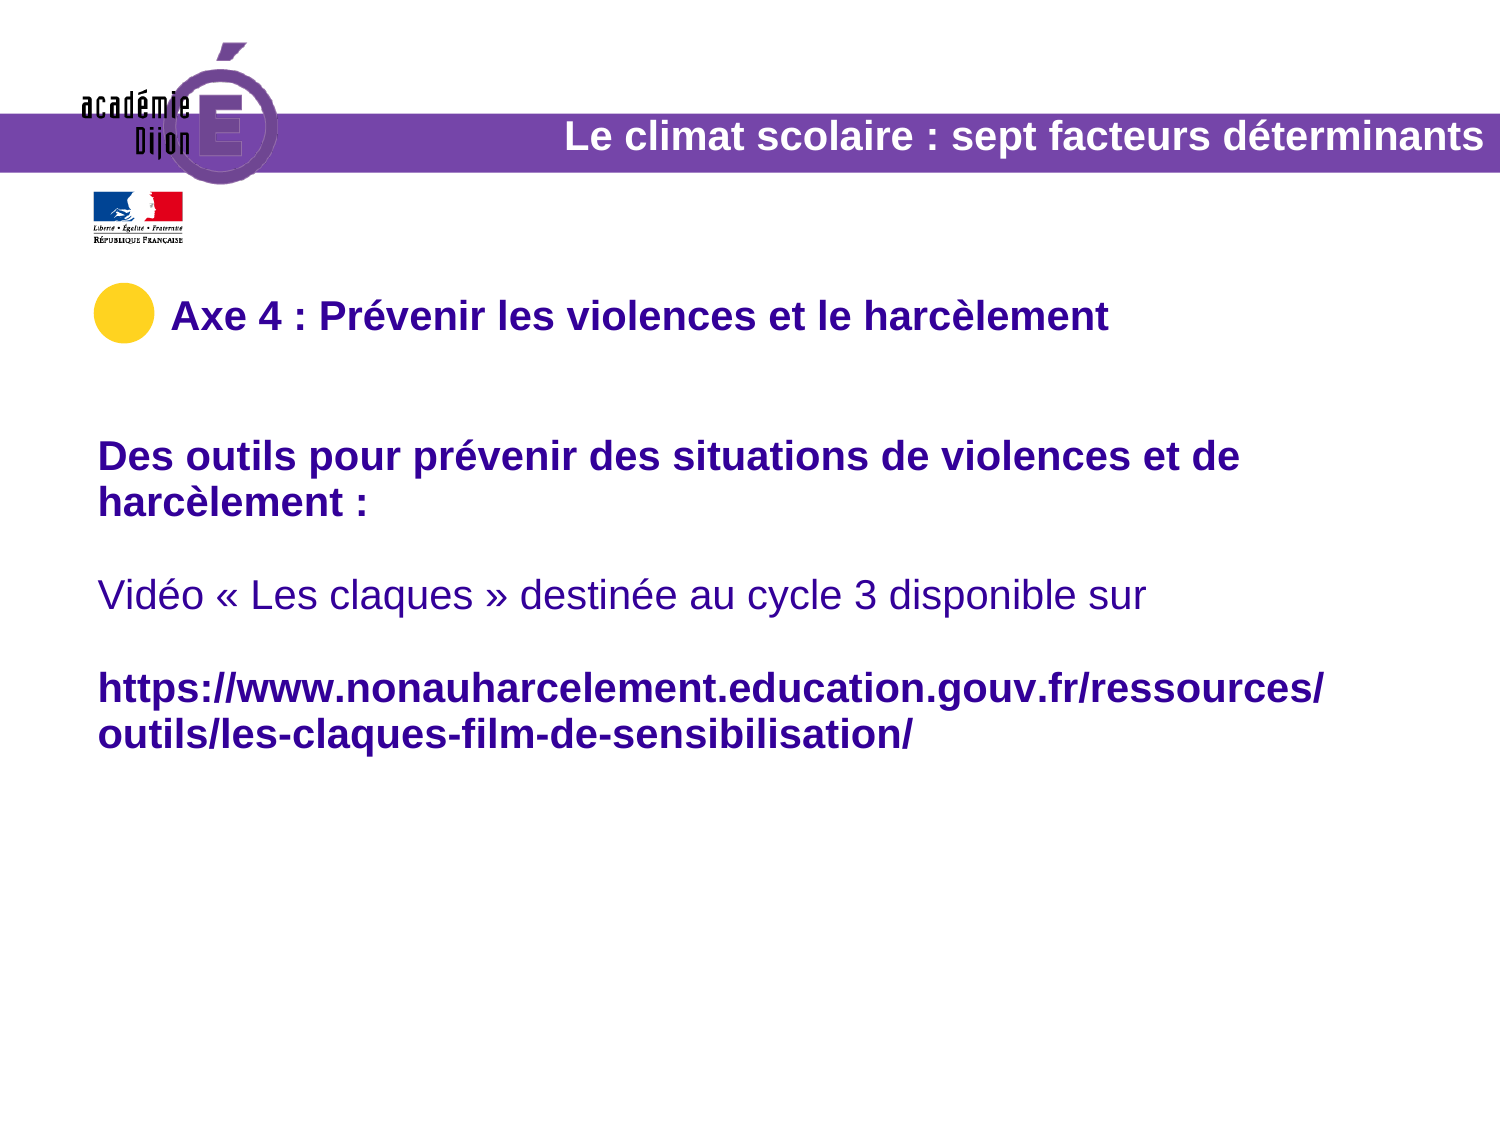

Le climat scolaire : sept facteurs déterminants
	Axe 4 : Prévenir les violences et le harcèlement
Des outils pour prévenir des situations de violences et de harcèlement :
Vidéo « Les claques » destinée au cycle 3 disponible sur
https://www.nonauharcelement.education.gouv.fr/ressources/outils/les-claques-film-de-sensibilisation/